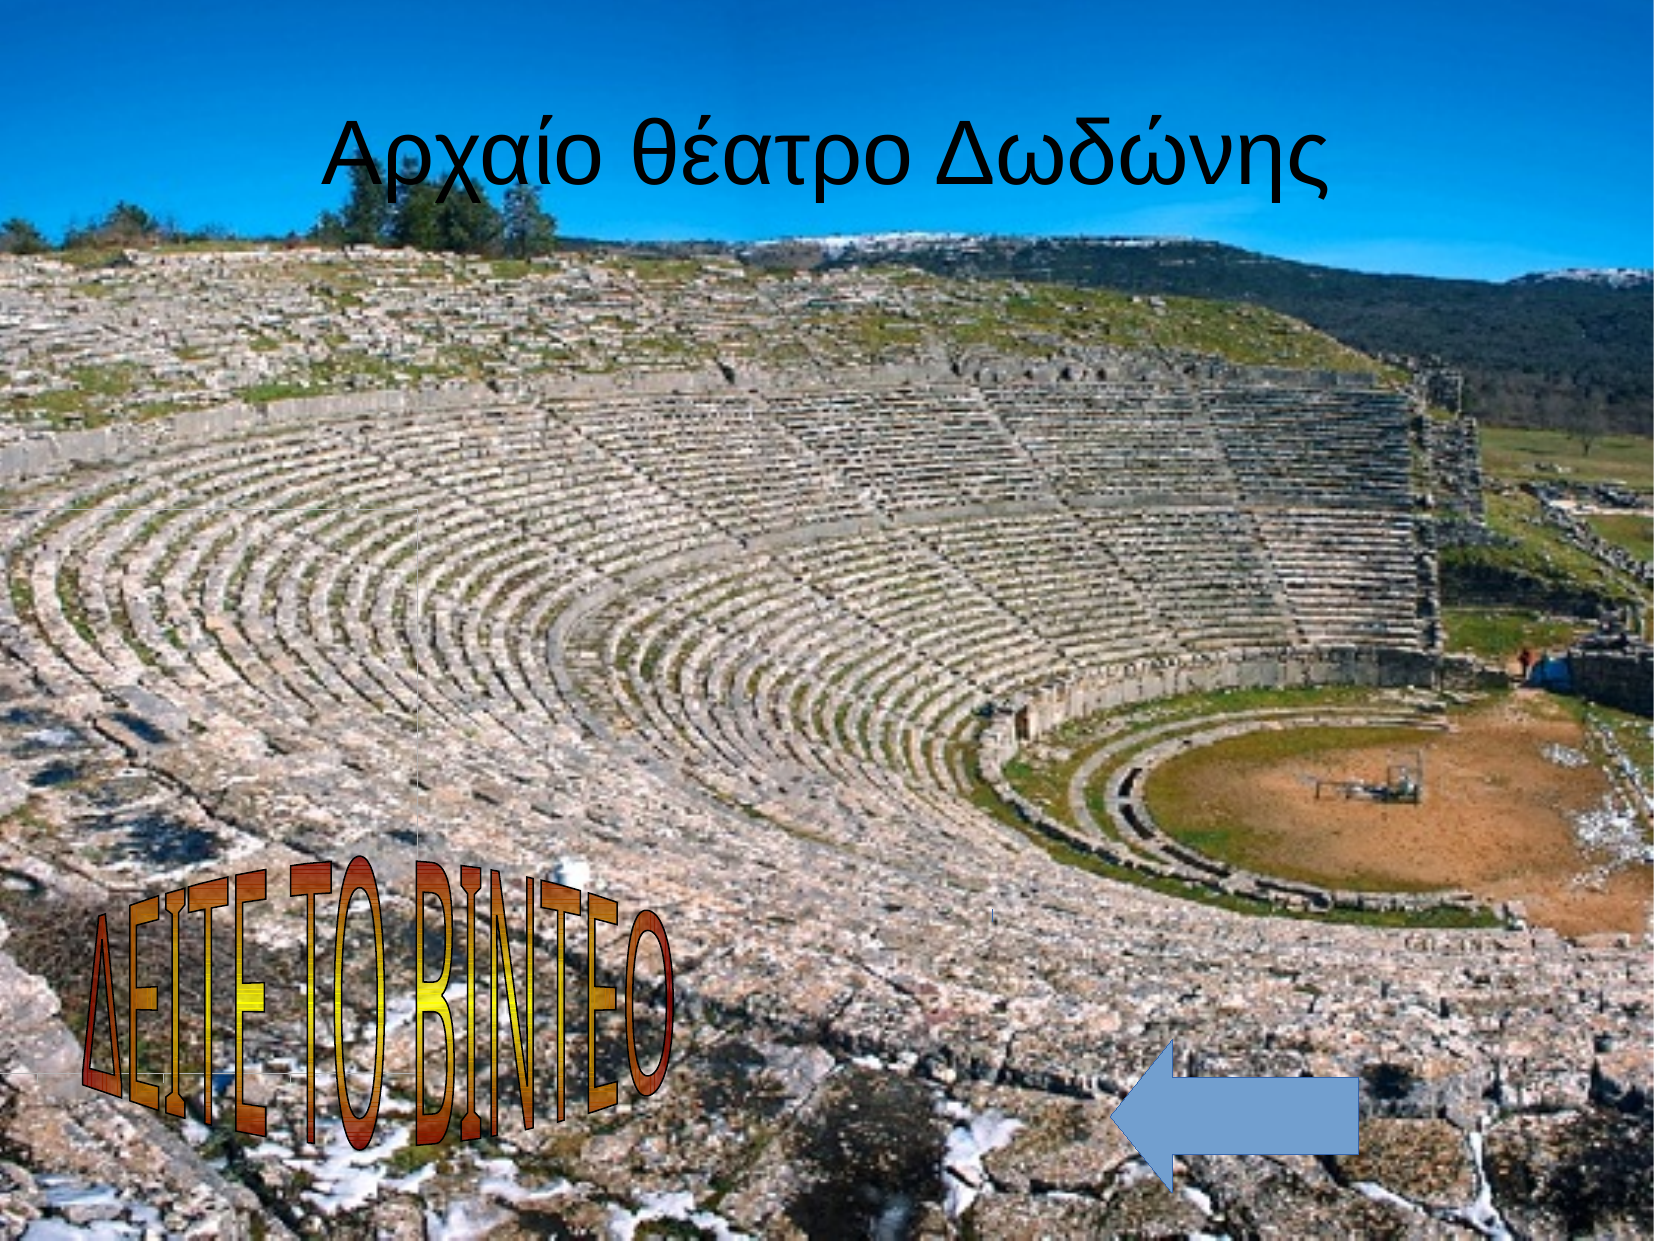

# Αρχαίο θέατρο Δωδώνης
[unsupported chart]
ΔΕΙΤΕ ΤΟ ΒΙΝΤΕΟ